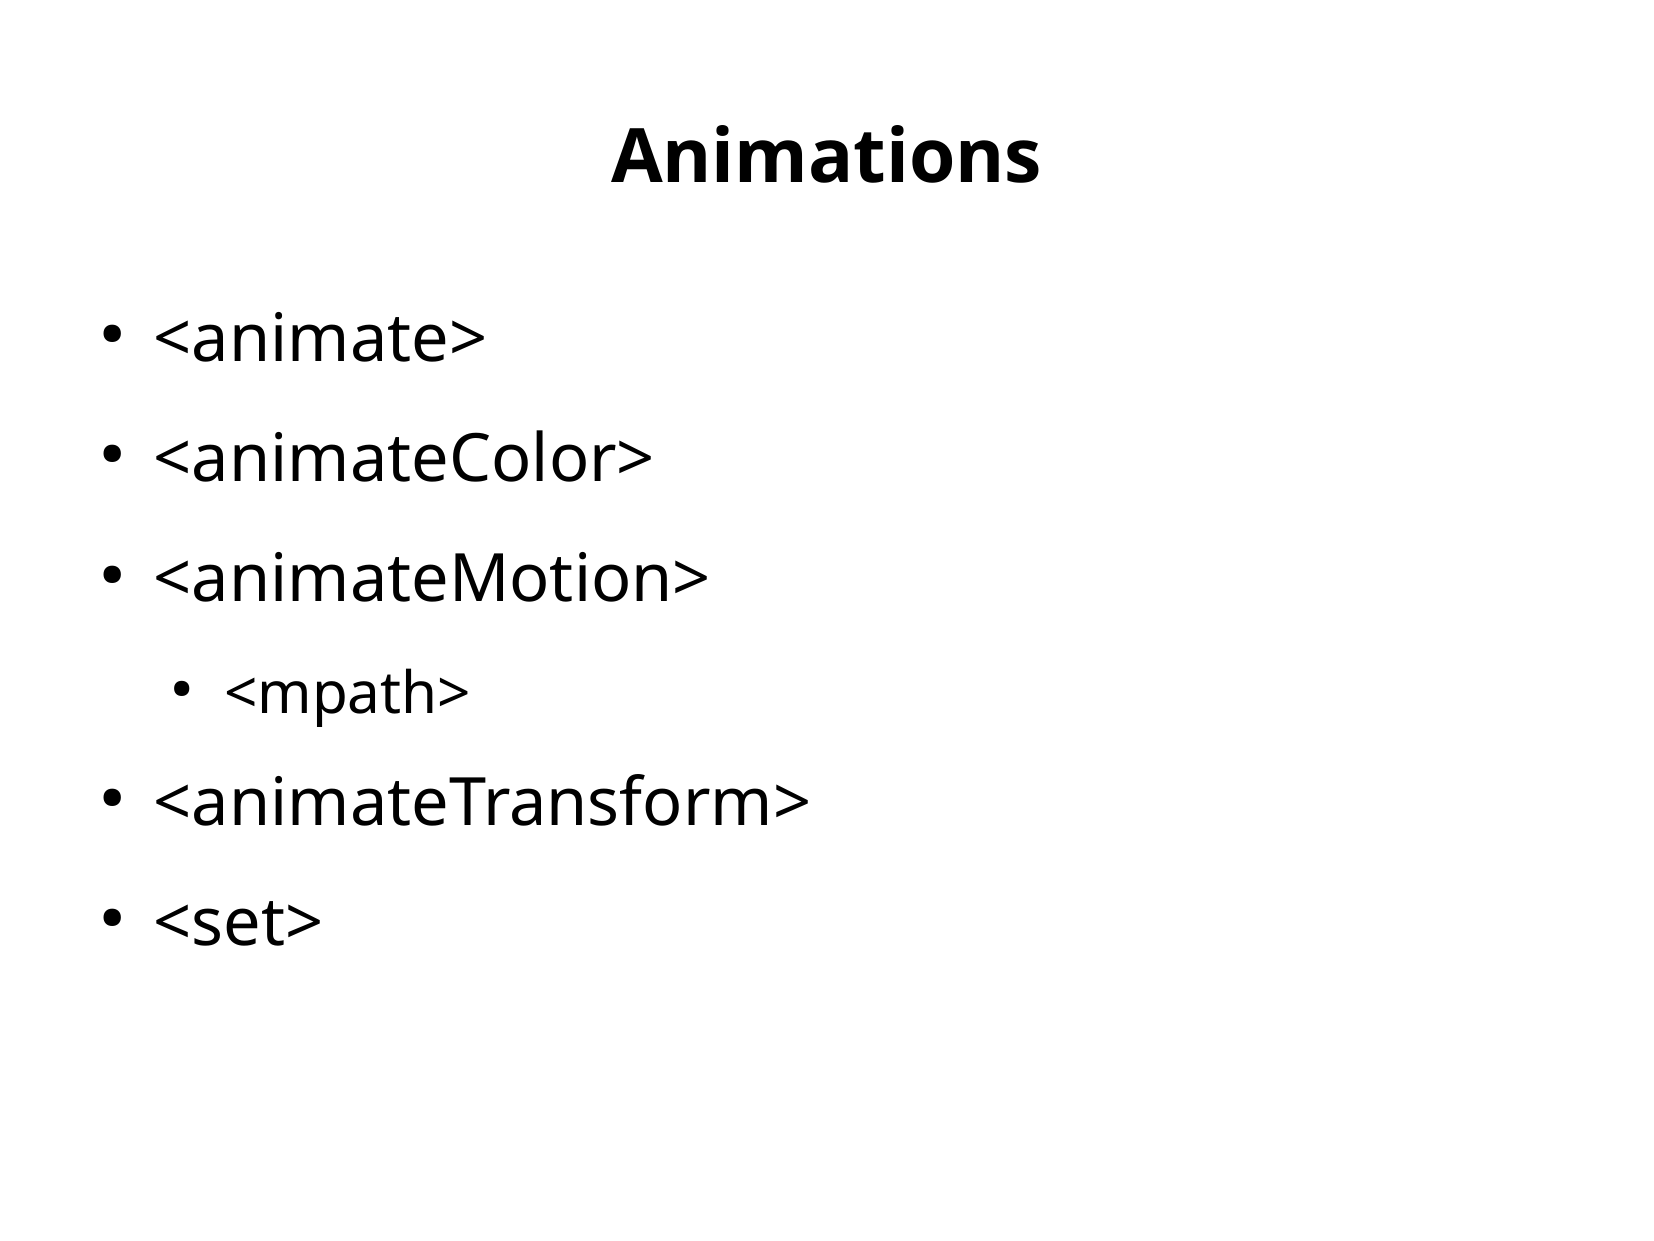

# Animations
<animate>
<animateColor>
<animateMotion>
<mpath>
<animateTransform>
<set>